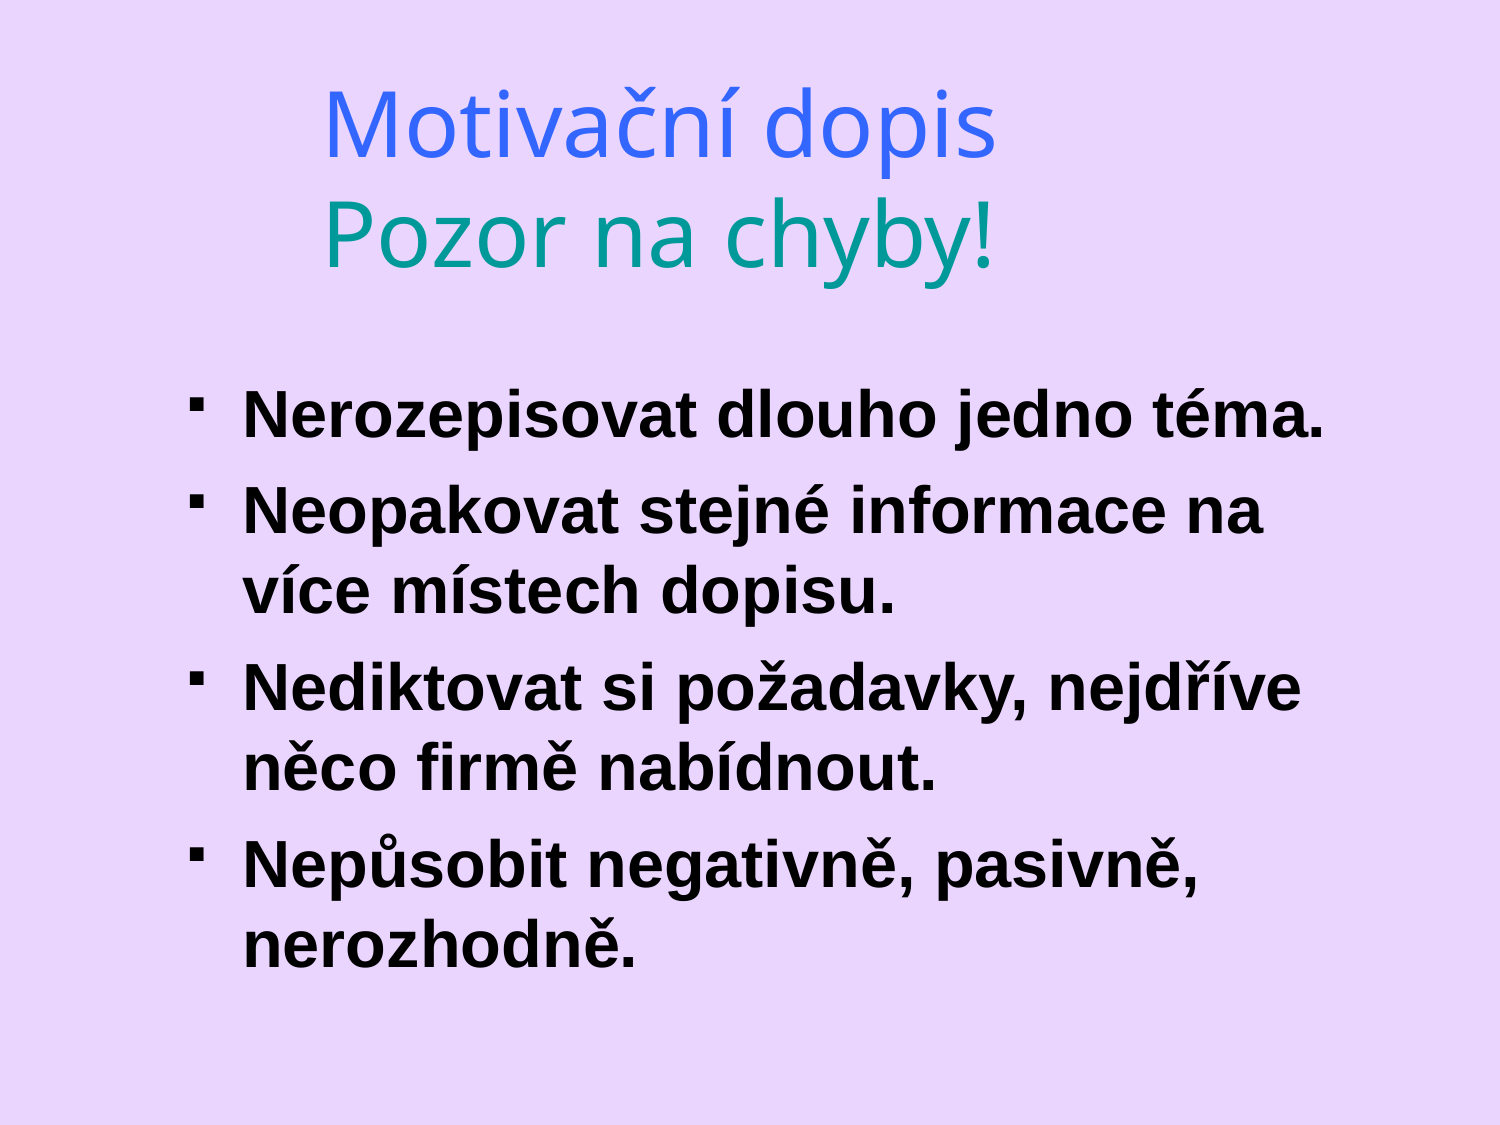

# Motivační dopis Pozor na chyby!
Nerozepisovat dlouho jedno téma.
Neopakovat stejné informace na více místech dopisu.
Nediktovat si požadavky, nejdříve něco firmě nabídnout.
Nepůsobit negativně, pasivně, nerozhodně.